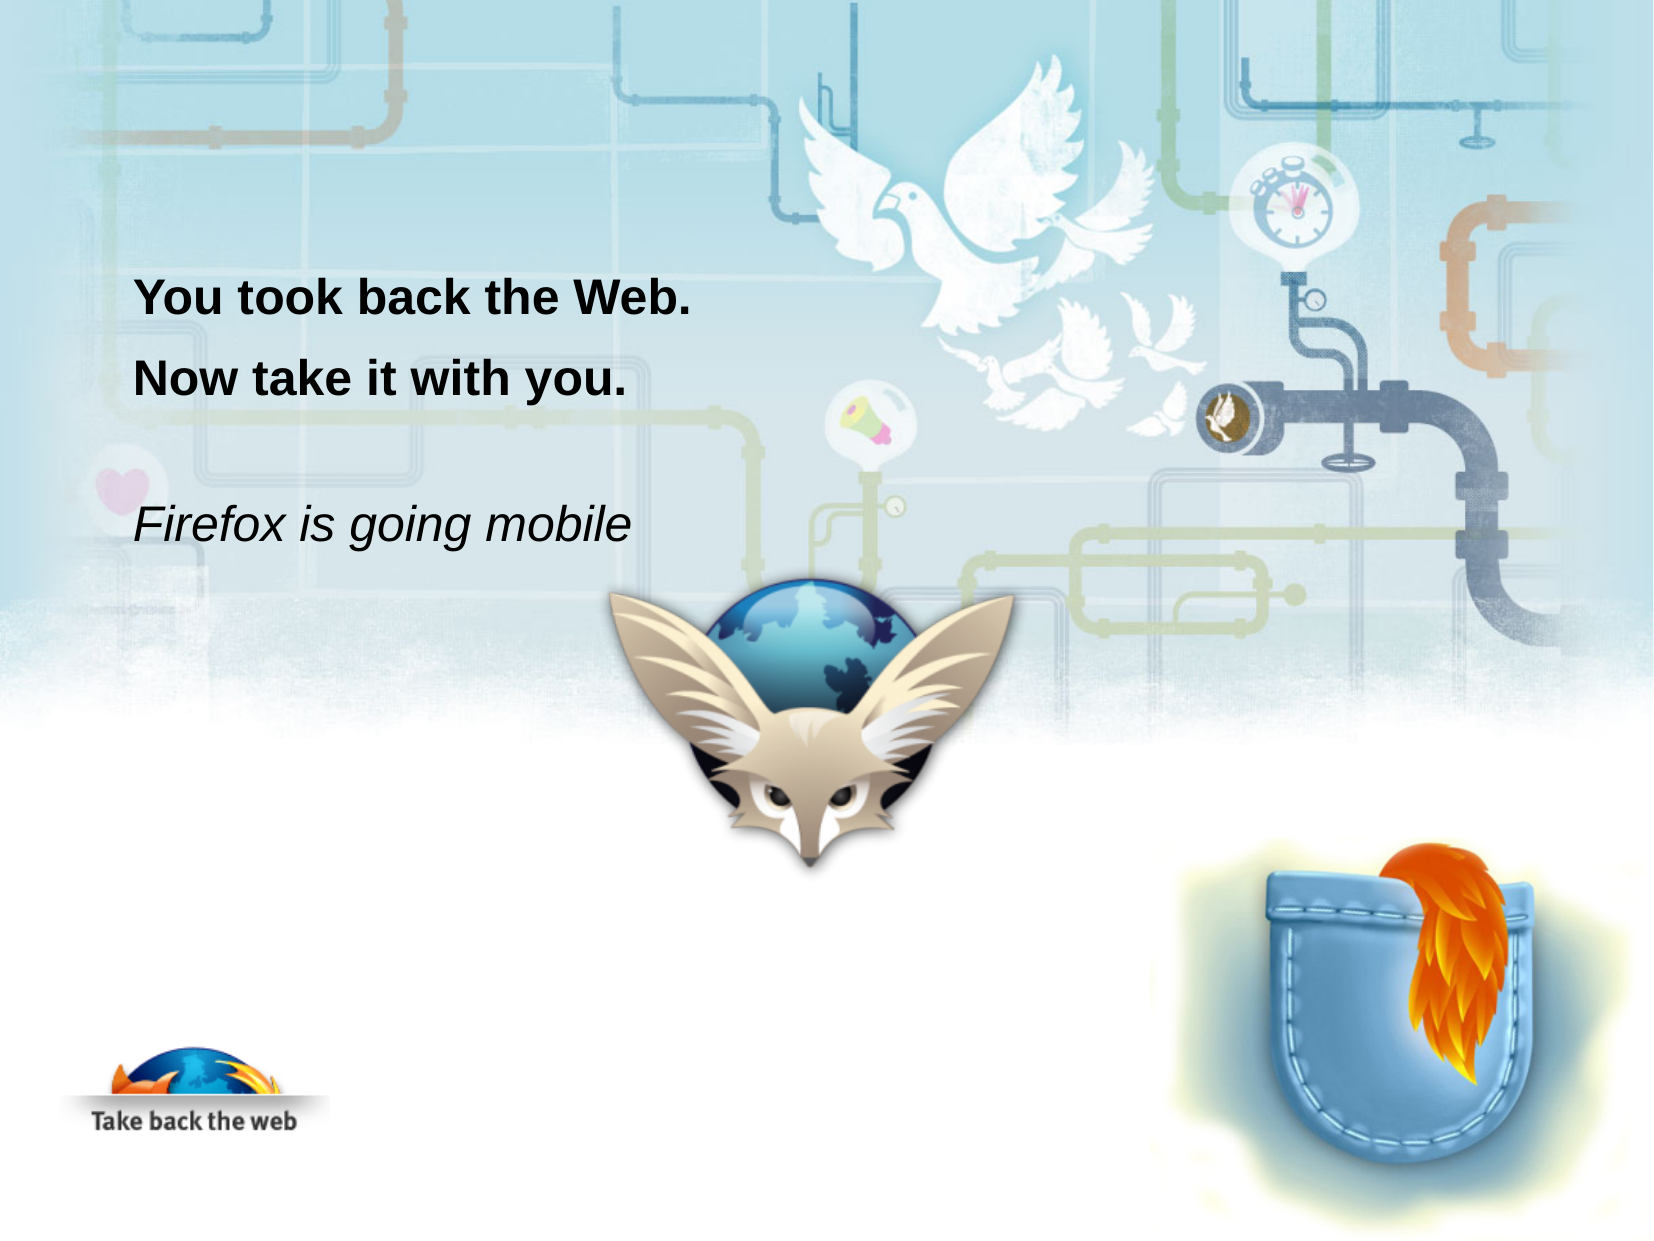

You took back the Web.
Now take it with you.
Firefox is going mobile